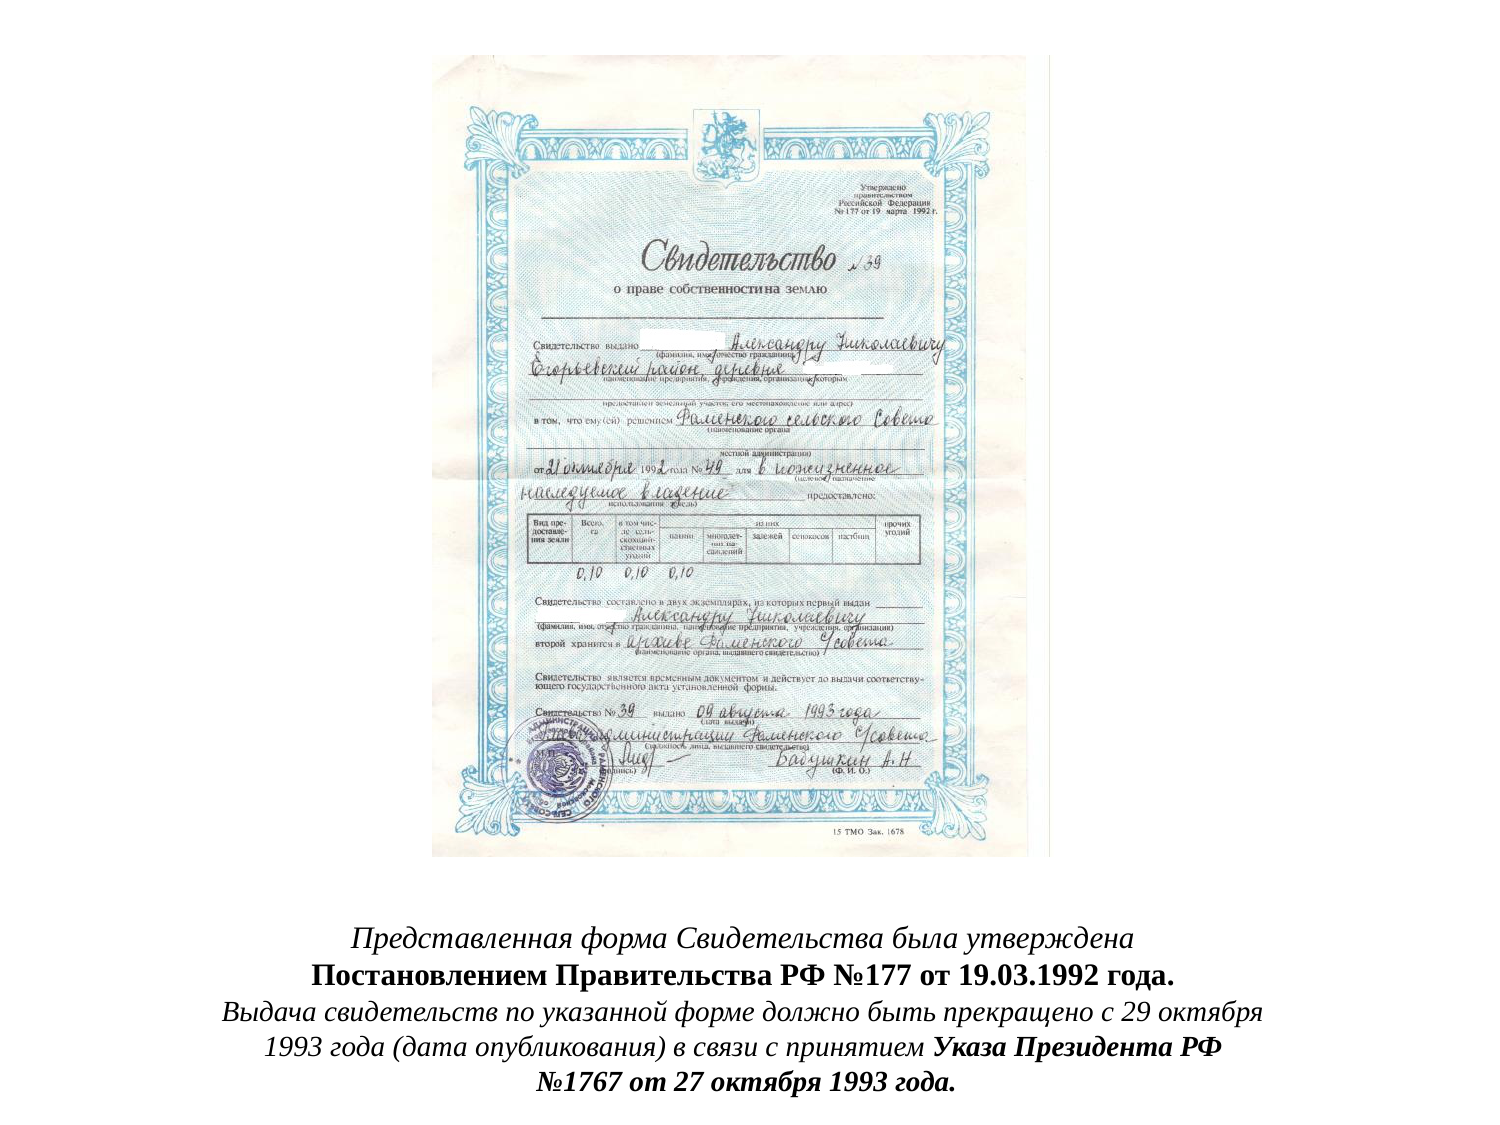

Представленная форма Свидетельства была утверждена
Постановлением Правительства РФ №177 от 19.03.1992 года.
Выдача свидетельств по указанной форме должно быть прекращено с 29 октября 1993 года (дата опубликования) в связи с принятием Указа Президента РФ
 №1767 от 27 октября 1993 года.